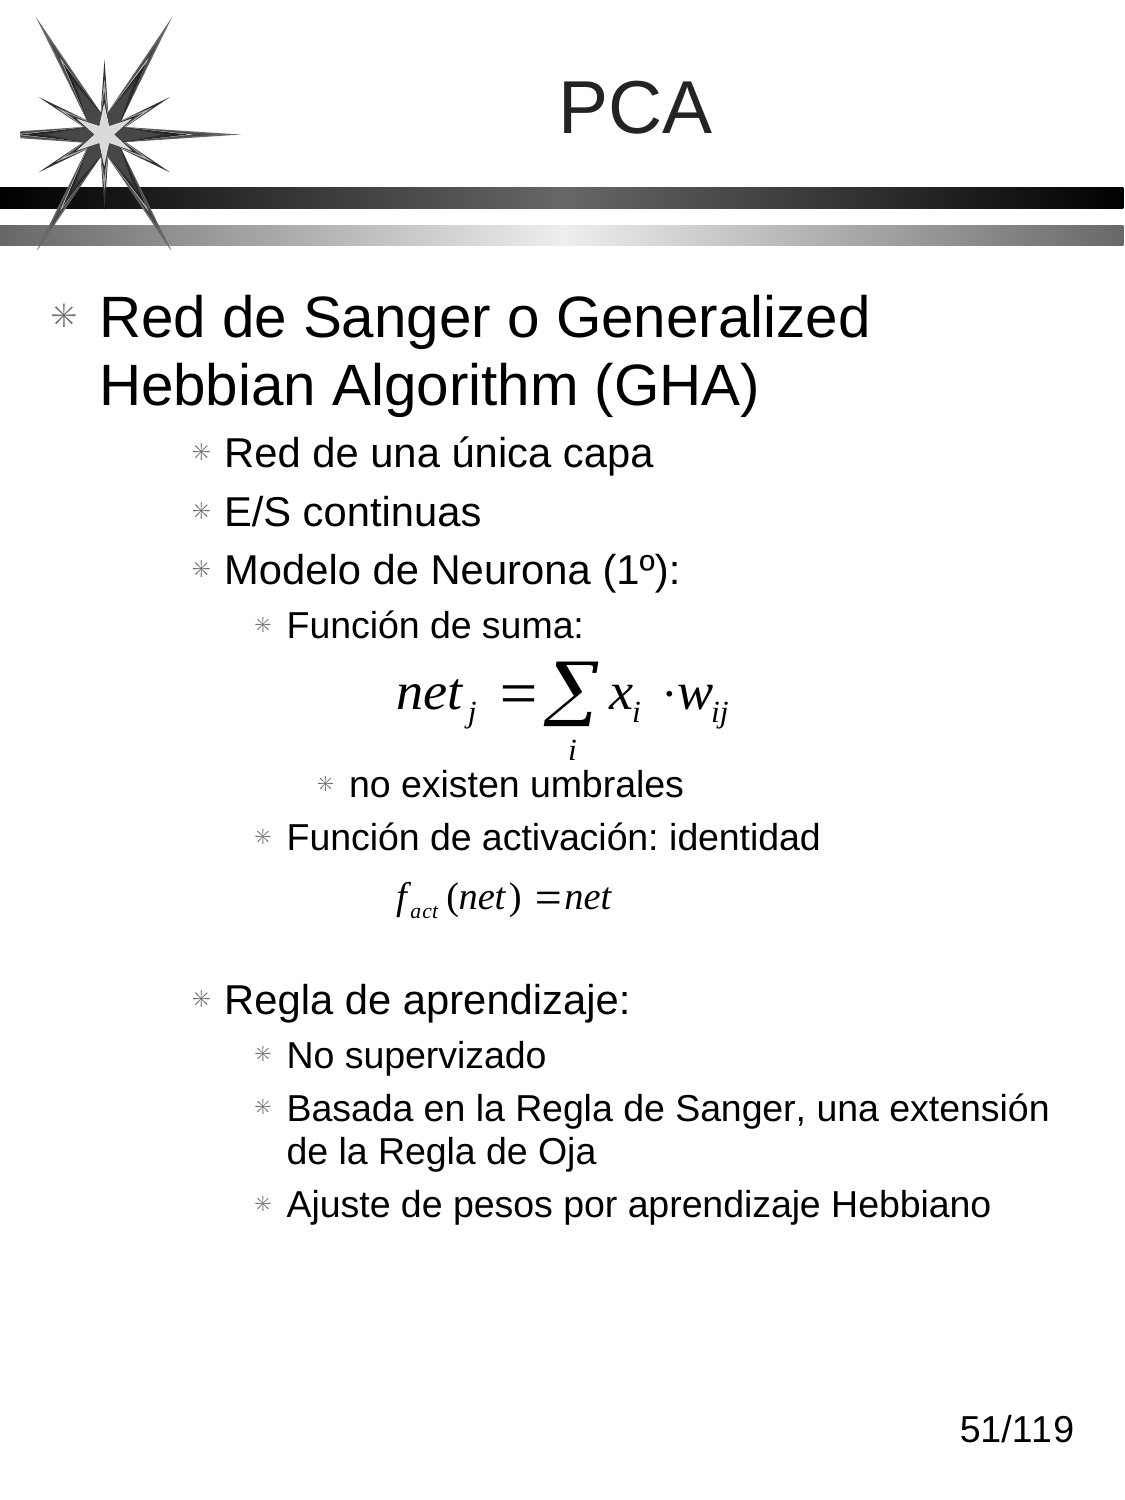

# PCA
Red de Sanger o Generalized Hebbian Algorithm (GHA)
Red de una única capa
E/S continuas
Modelo de Neurona (1º):
Función de suma:
no existen umbrales
Función de activación: identidad
Regla de aprendizaje:
No supervizado
Basada en la Regla de Sanger, una extensión de la Regla de Oja
Ajuste de pesos por aprendizaje Hebbiano